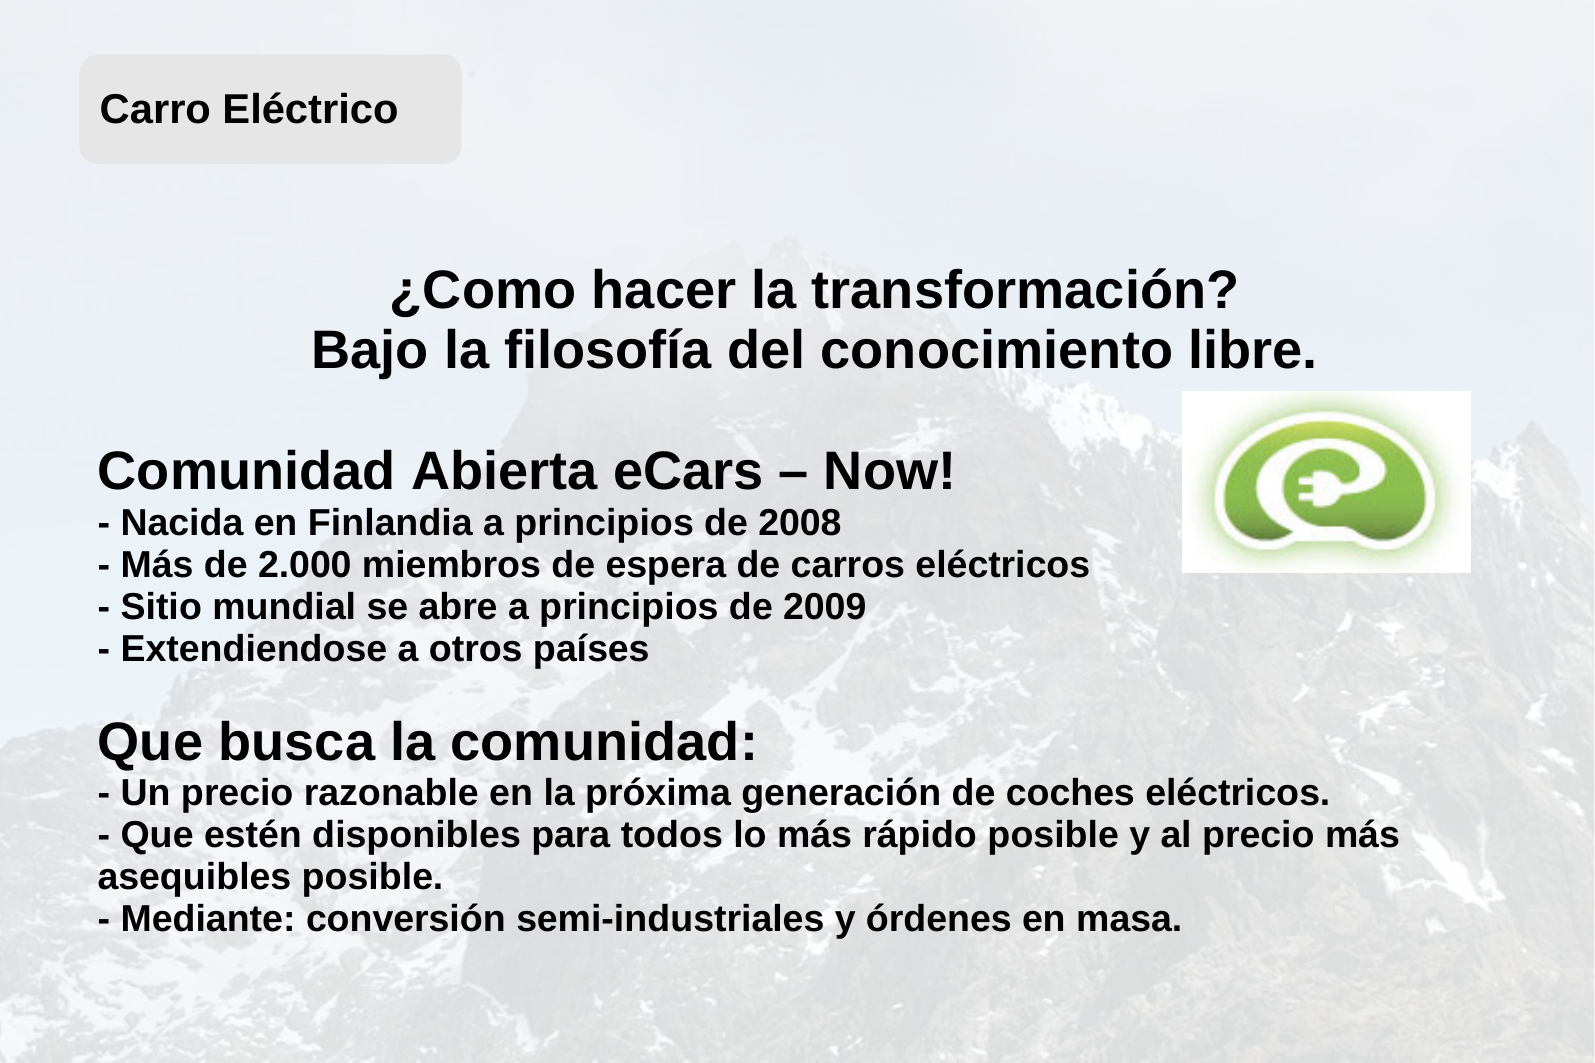

Carro Eléctrico
# ¿Como hacer la transformación?
Bajo la filosofía del conocimiento libre.
Comunidad Abierta eCars – Now!
- Nacida en Finlandia a principios de 2008
- Más de 2.000 miembros de espera de carros eléctricos
- Sitio mundial se abre a principios de 2009
- Extendiendose a otros países
Que busca la comunidad:
- Un precio razonable en la próxima generación de coches eléctricos.
- Que estén disponibles para todos lo más rápido posible y al precio más asequibles posible.
- Mediante: conversión semi-industriales y órdenes en masa.